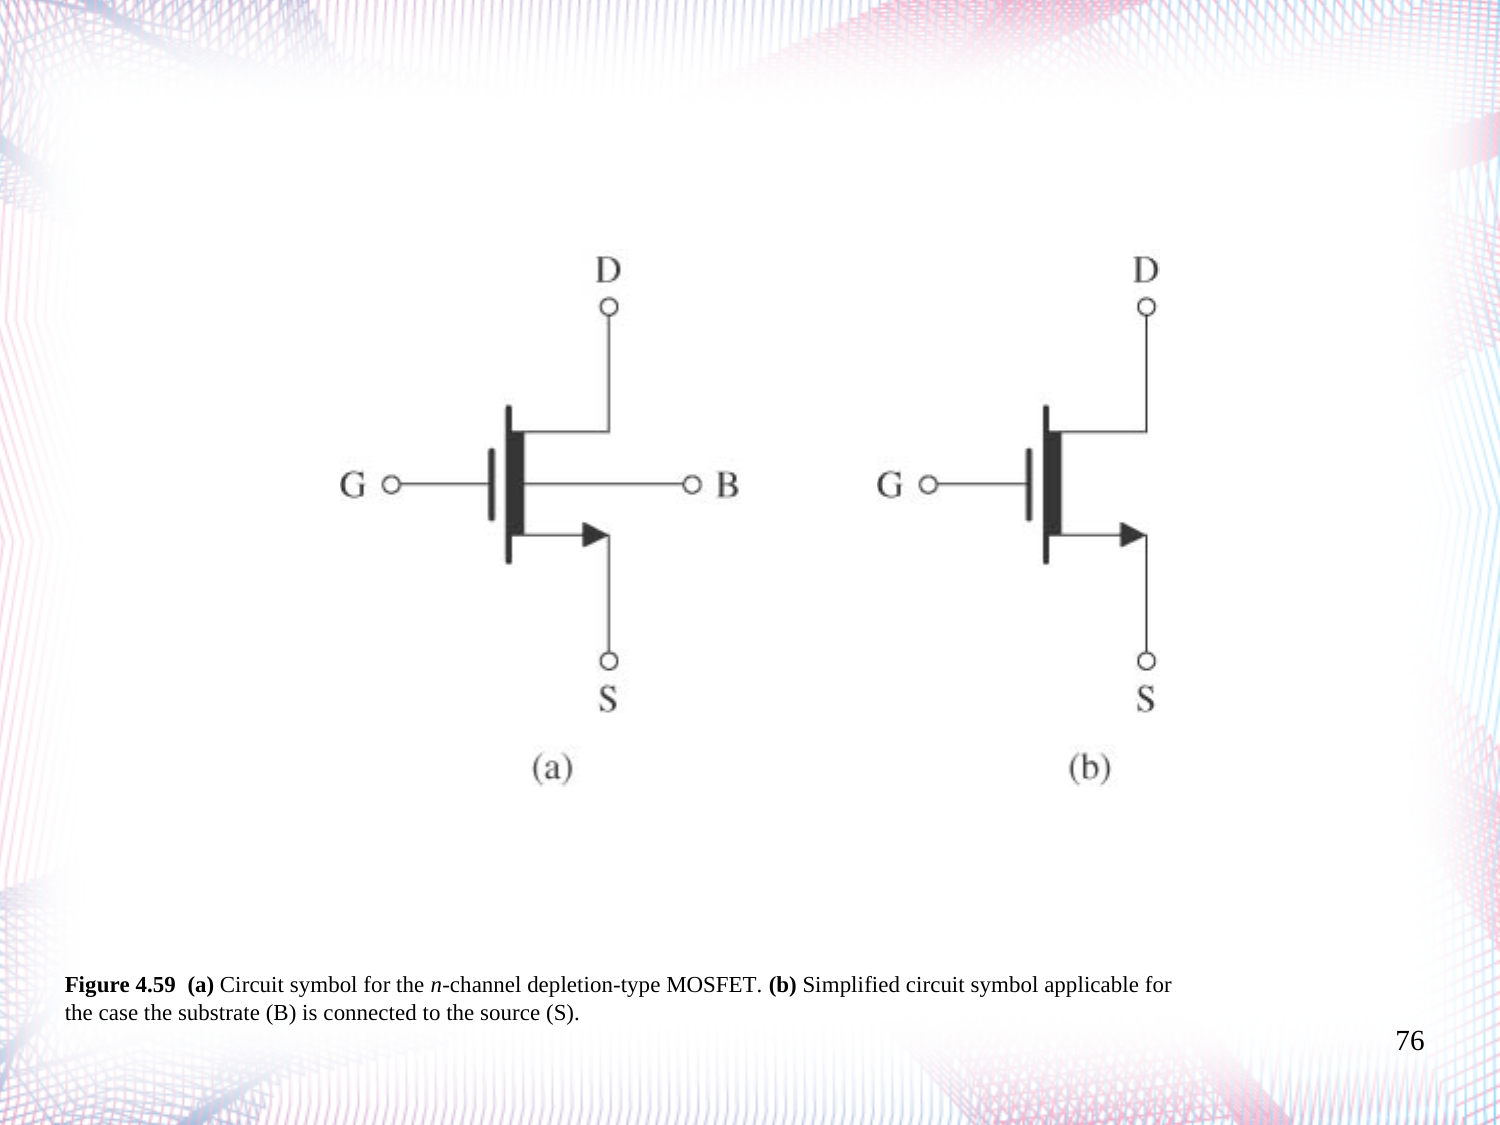

Figure 4.59 (a) Circuit symbol for the n-channel depletion-type MOSFET. (b) Simplified circuit symbol applicable for the case the substrate (B) is connected to the source (S).
76